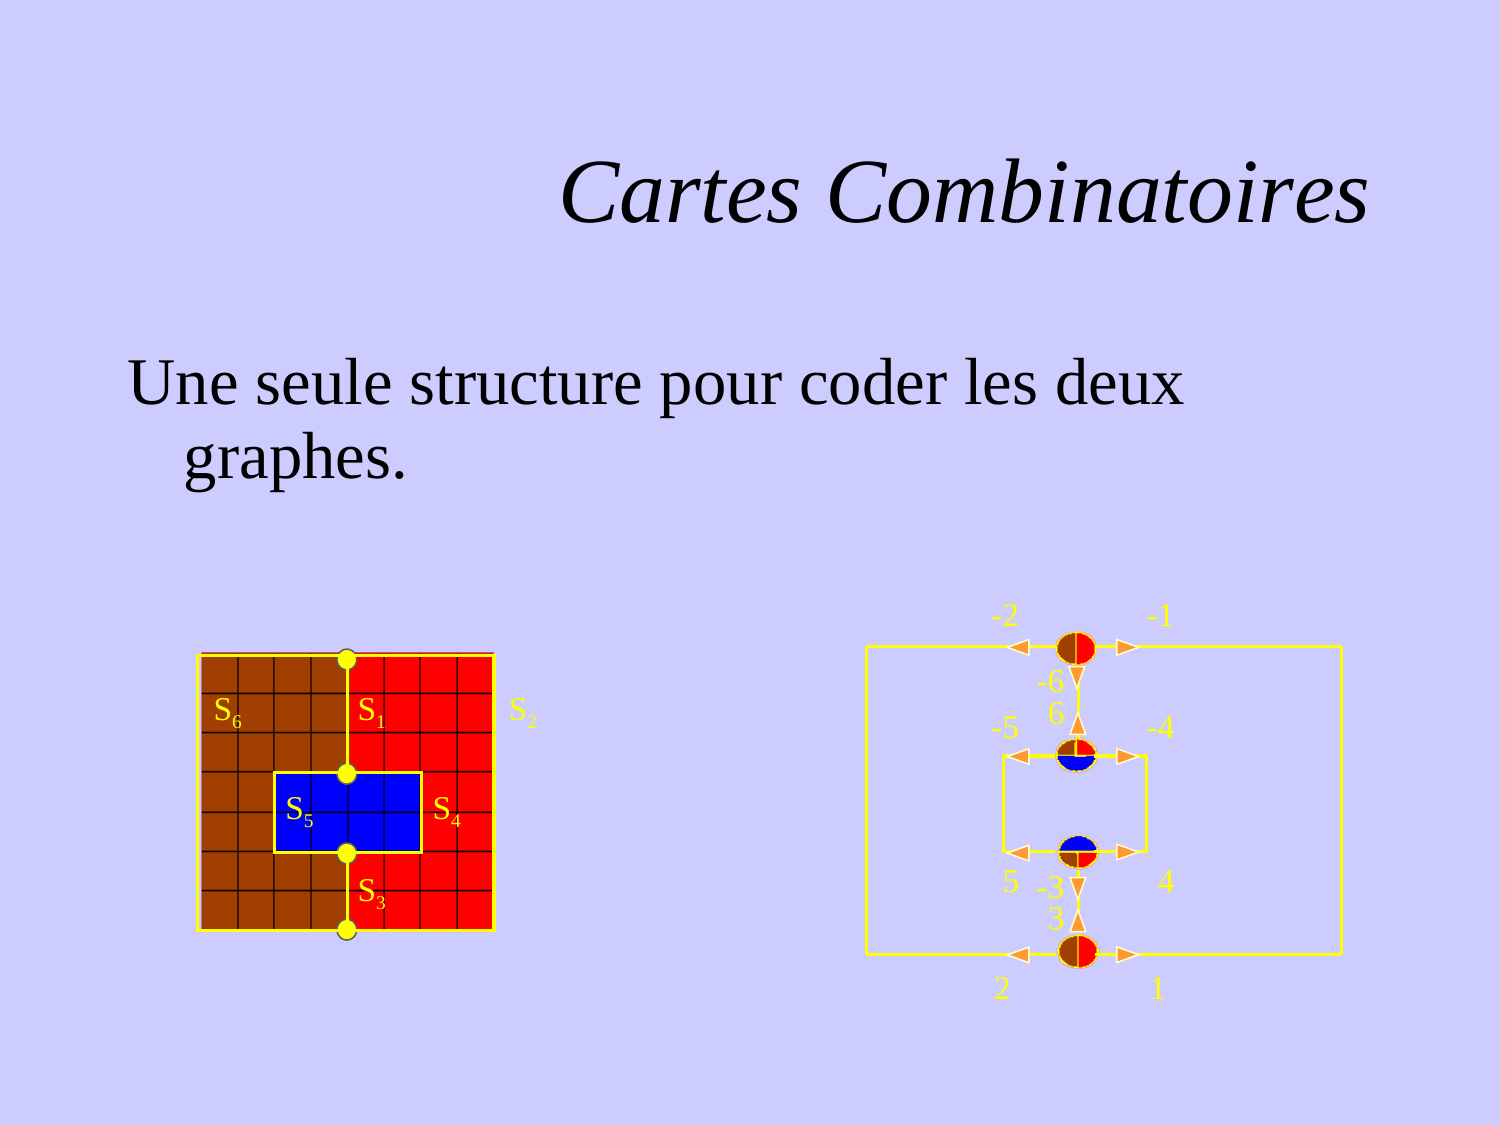

# Cartes Combinatoires
Une seule structure pour coder les deux graphes.
-2
-1
-6
S6
S1
S2
6
-5
-4
S5
S4
5
4
-3
S3
3
2
1